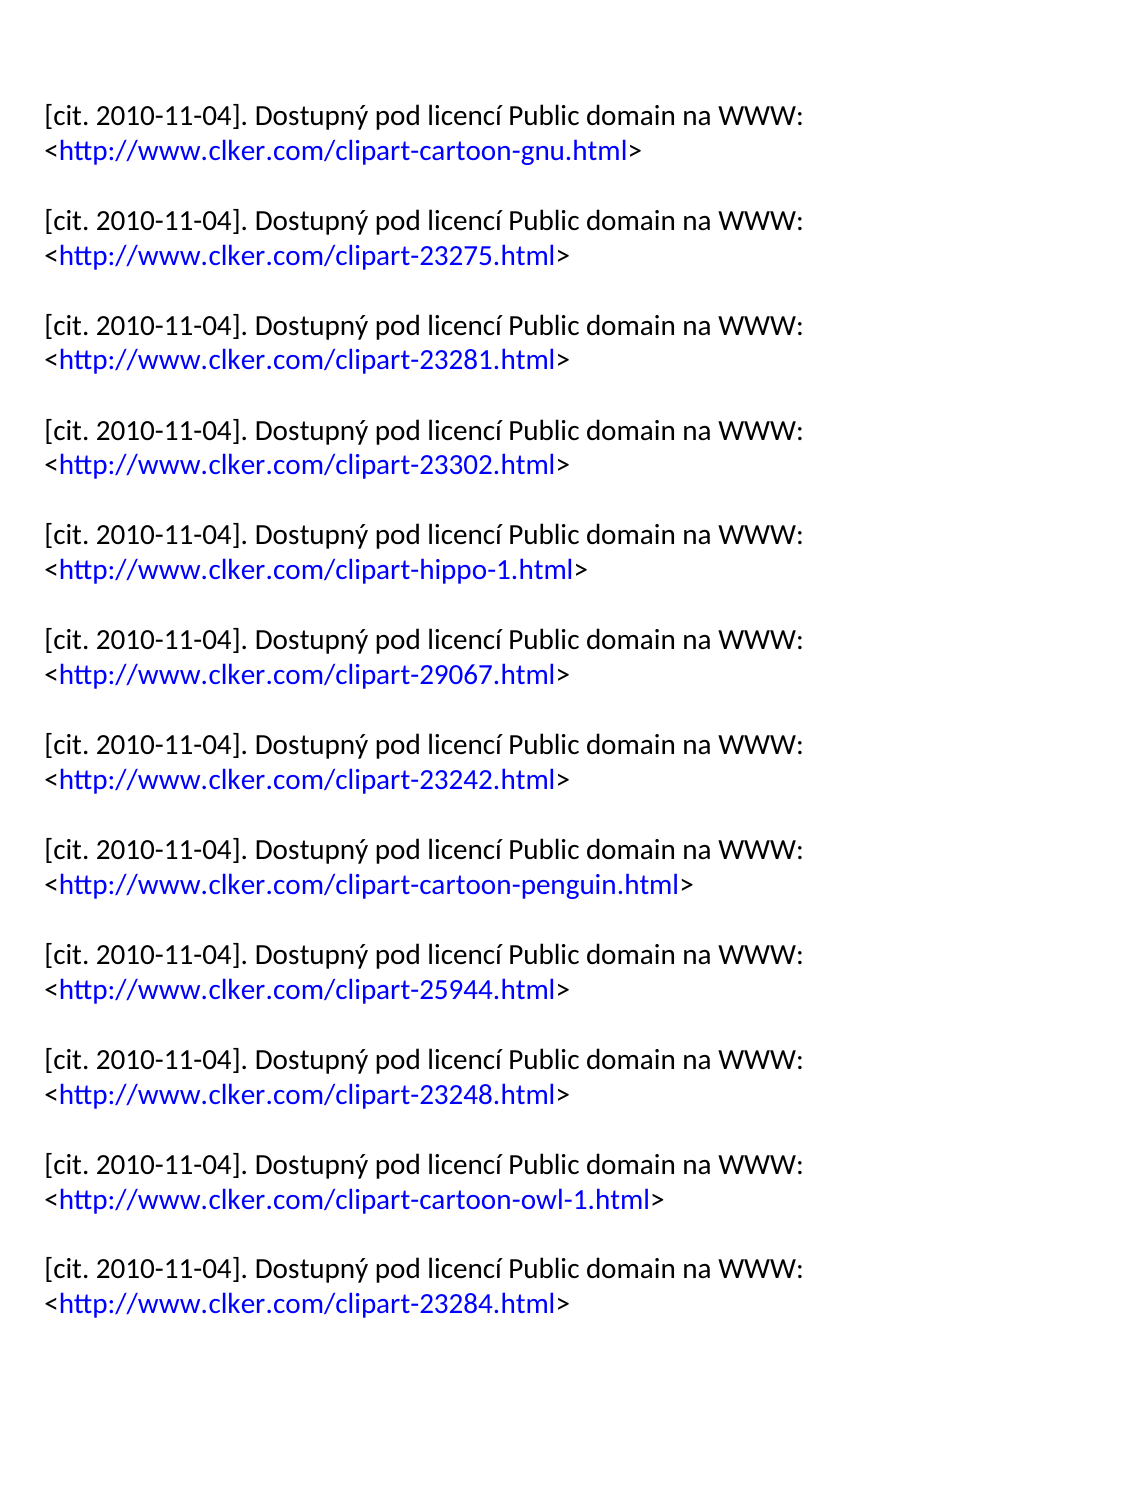

[cit. 2010-11-04]. Dostupný pod licencí Public domain na WWW:
<http://www.clker.com/clipart-cartoon-gnu.html>
[cit. 2010-11-04]. Dostupný pod licencí Public domain na WWW:
<http://www.clker.com/clipart-23275.html>
[cit. 2010-11-04]. Dostupný pod licencí Public domain na WWW:
<http://www.clker.com/clipart-23281.html>
[cit. 2010-11-04]. Dostupný pod licencí Public domain na WWW:
<http://www.clker.com/clipart-23302.html>
[cit. 2010-11-04]. Dostupný pod licencí Public domain na WWW:
<http://www.clker.com/clipart-hippo-1.html>
[cit. 2010-11-04]. Dostupný pod licencí Public domain na WWW:
<http://www.clker.com/clipart-29067.html>
[cit. 2010-11-04]. Dostupný pod licencí Public domain na WWW:
<http://www.clker.com/clipart-23242.html>
[cit. 2010-11-04]. Dostupný pod licencí Public domain na WWW:
<http://www.clker.com/clipart-cartoon-penguin.html>
[cit. 2010-11-04]. Dostupný pod licencí Public domain na WWW:
<http://www.clker.com/clipart-25944.html>
[cit. 2010-11-04]. Dostupný pod licencí Public domain na WWW:
<http://www.clker.com/clipart-23248.html>
[cit. 2010-11-04]. Dostupný pod licencí Public domain na WWW:
<http://www.clker.com/clipart-cartoon-owl-1.html>
[cit. 2010-11-04]. Dostupný pod licencí Public domain na WWW:
<http://www.clker.com/clipart-23284.html>